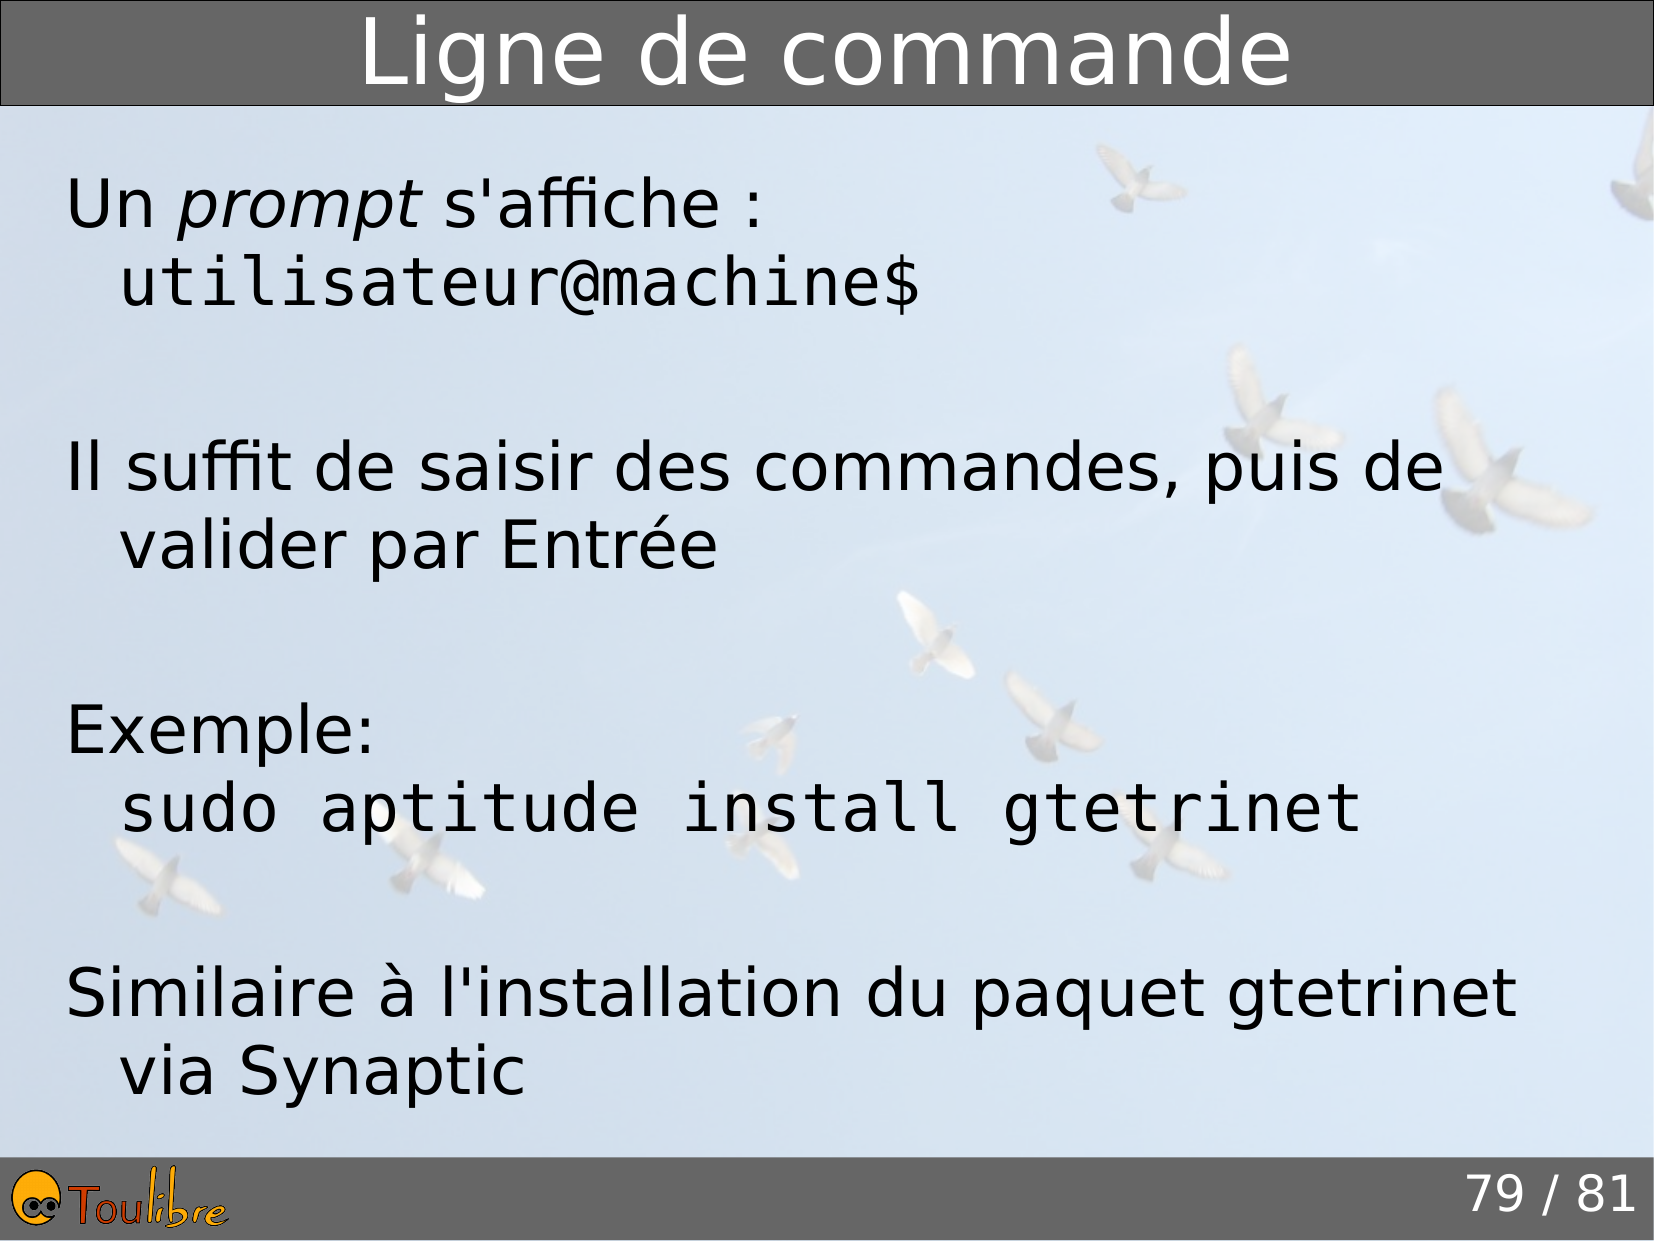

# Ligne de commande
Un prompt s'affiche :
utilisateur@machine$
Il suffit de saisir des commandes, puis de valider par Entrée
Exemple:
sudo aptitude install gtetrinet
Similaire à l'installation du paquet gtetrinet via Synaptic